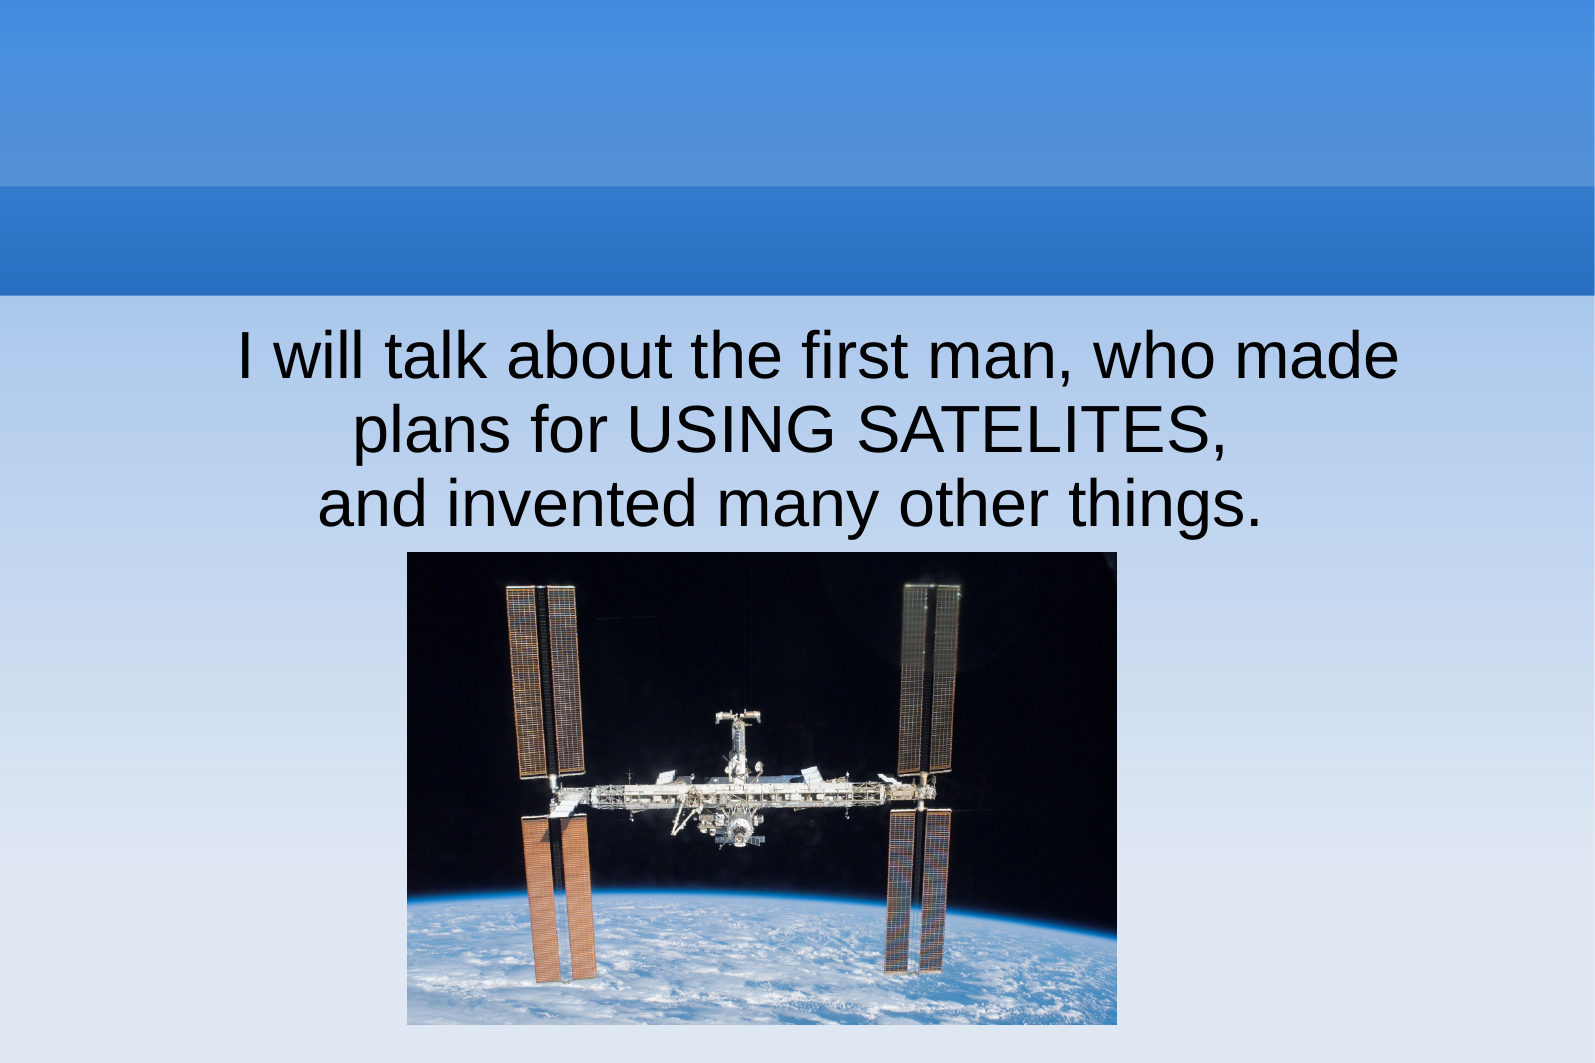

#
 I will talk about the first man, who made
plans for USING SATELITES,
and invented many other things.